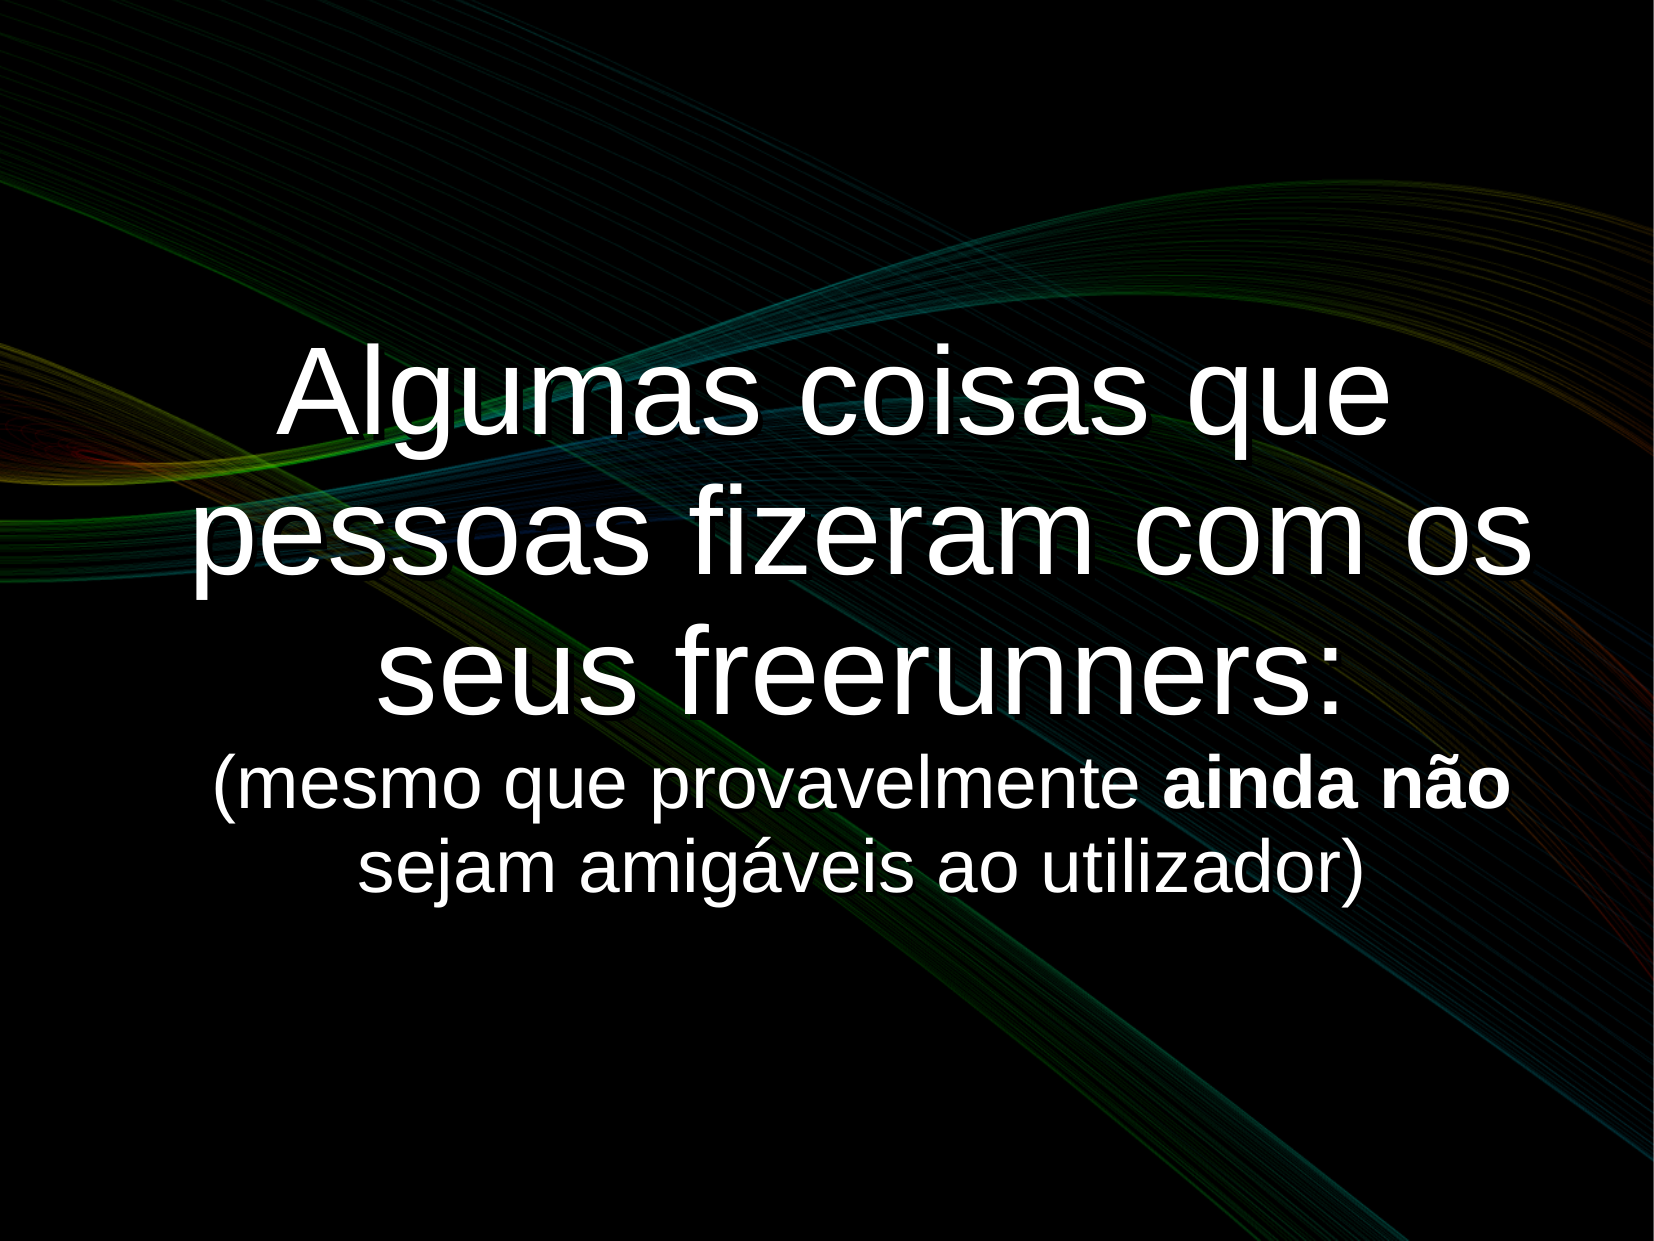

# Algumas coisas que pessoas fizeram com os seus freerunners: (mesmo que provavelmente ainda não sejam amigáveis ao utilizador)